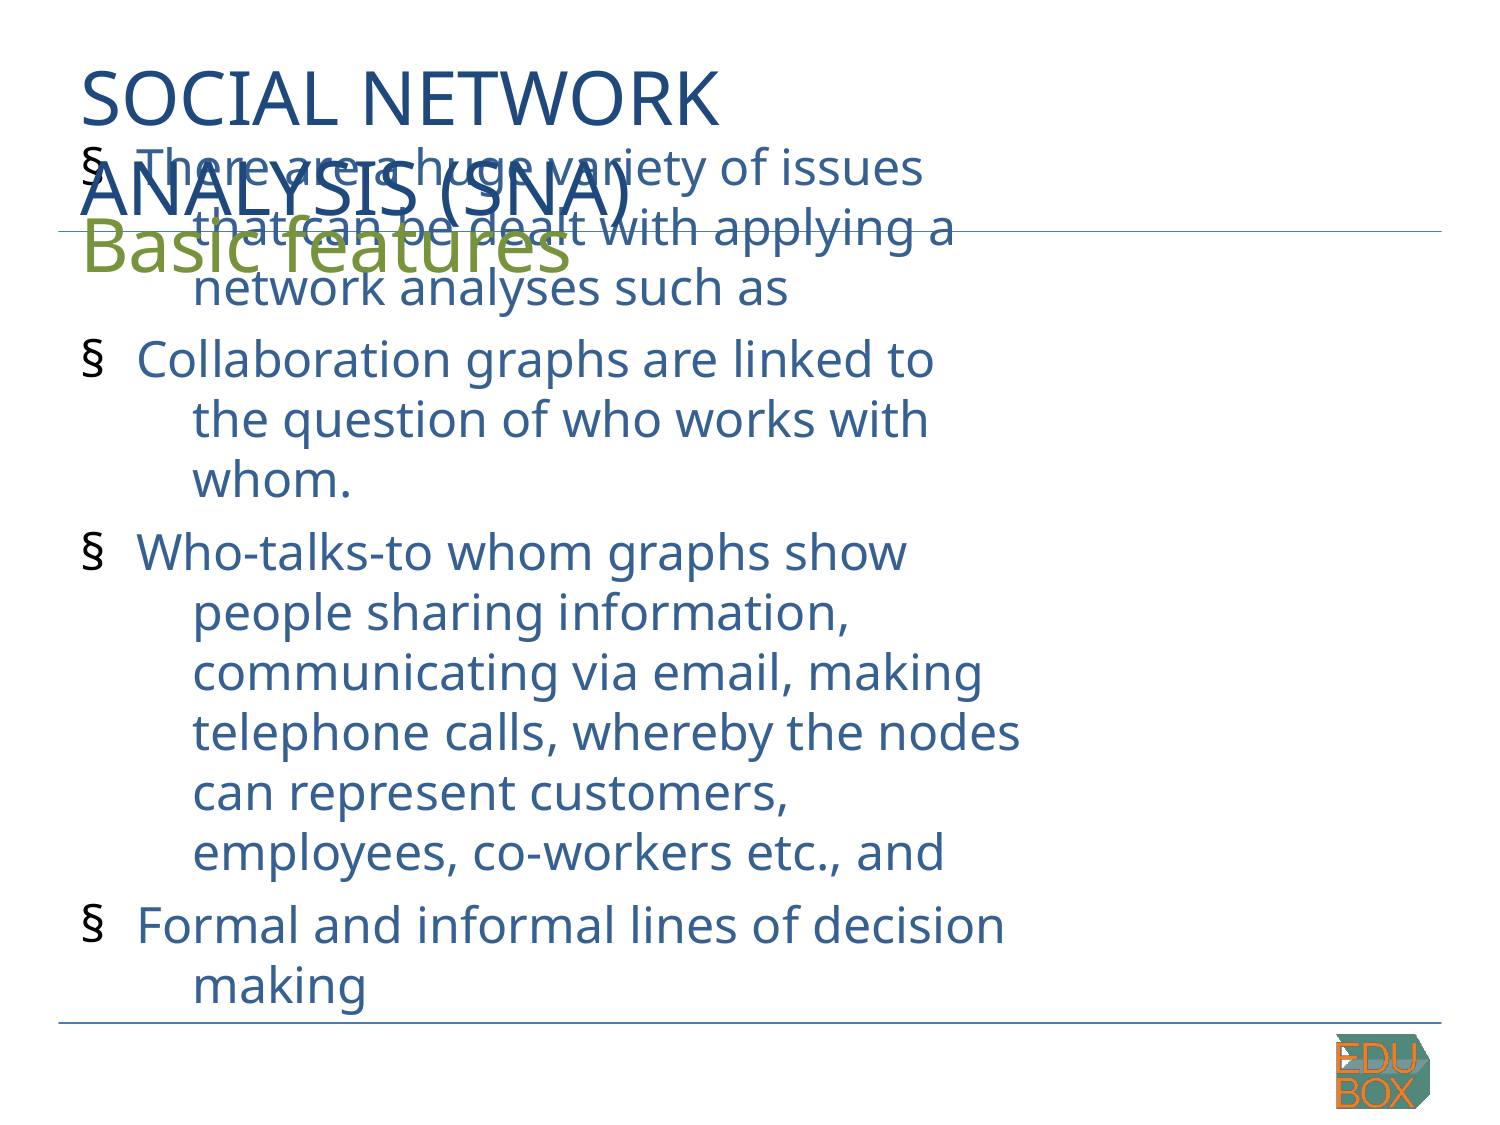

SOCIAL NETWORK ANALYSIS (SNA)
# There are a huge variety of issues that can be dealt with applying a network analyses such as
Collaboration graphs are linked to the question of who works with whom.
Who-talks-to whom graphs show people sharing information, communicating via email, making telephone calls, whereby the nodes can represent customers, employees, co-workers etc., and
Formal and informal lines of decision making
Basic features